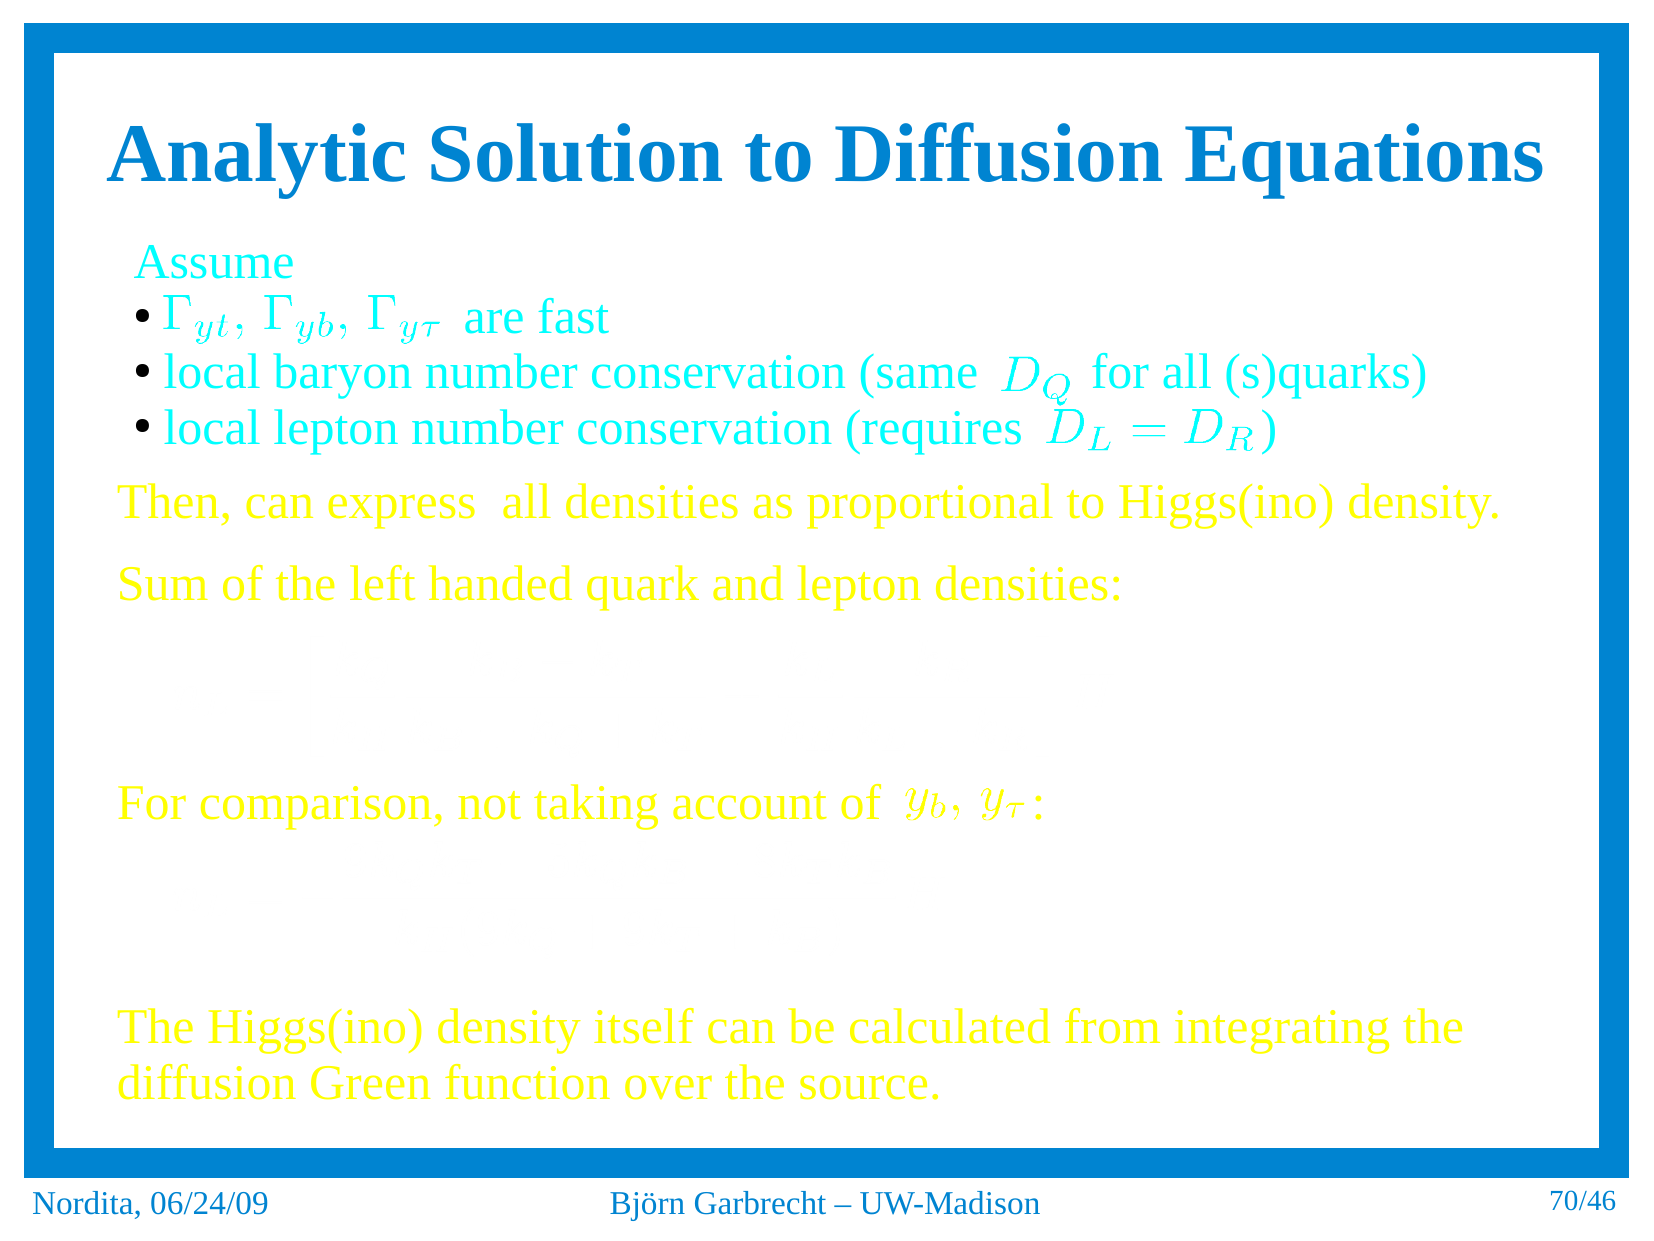

# Analytic Solution to Diffusion Equations
Assume
 are fast
local baryon number conservation (same for all (s)quarks)
local lepton number conservation (requires )
Then, can express all densities as proportional to Higgs(ino) density.
Sum of the left handed quark and lepton densities:
For comparison, not taking account of :
The Higgs(ino) density itself can be calculated from integrating the
diffusion Green function over the source.
Björn Garbrecht – UW-Madison
70